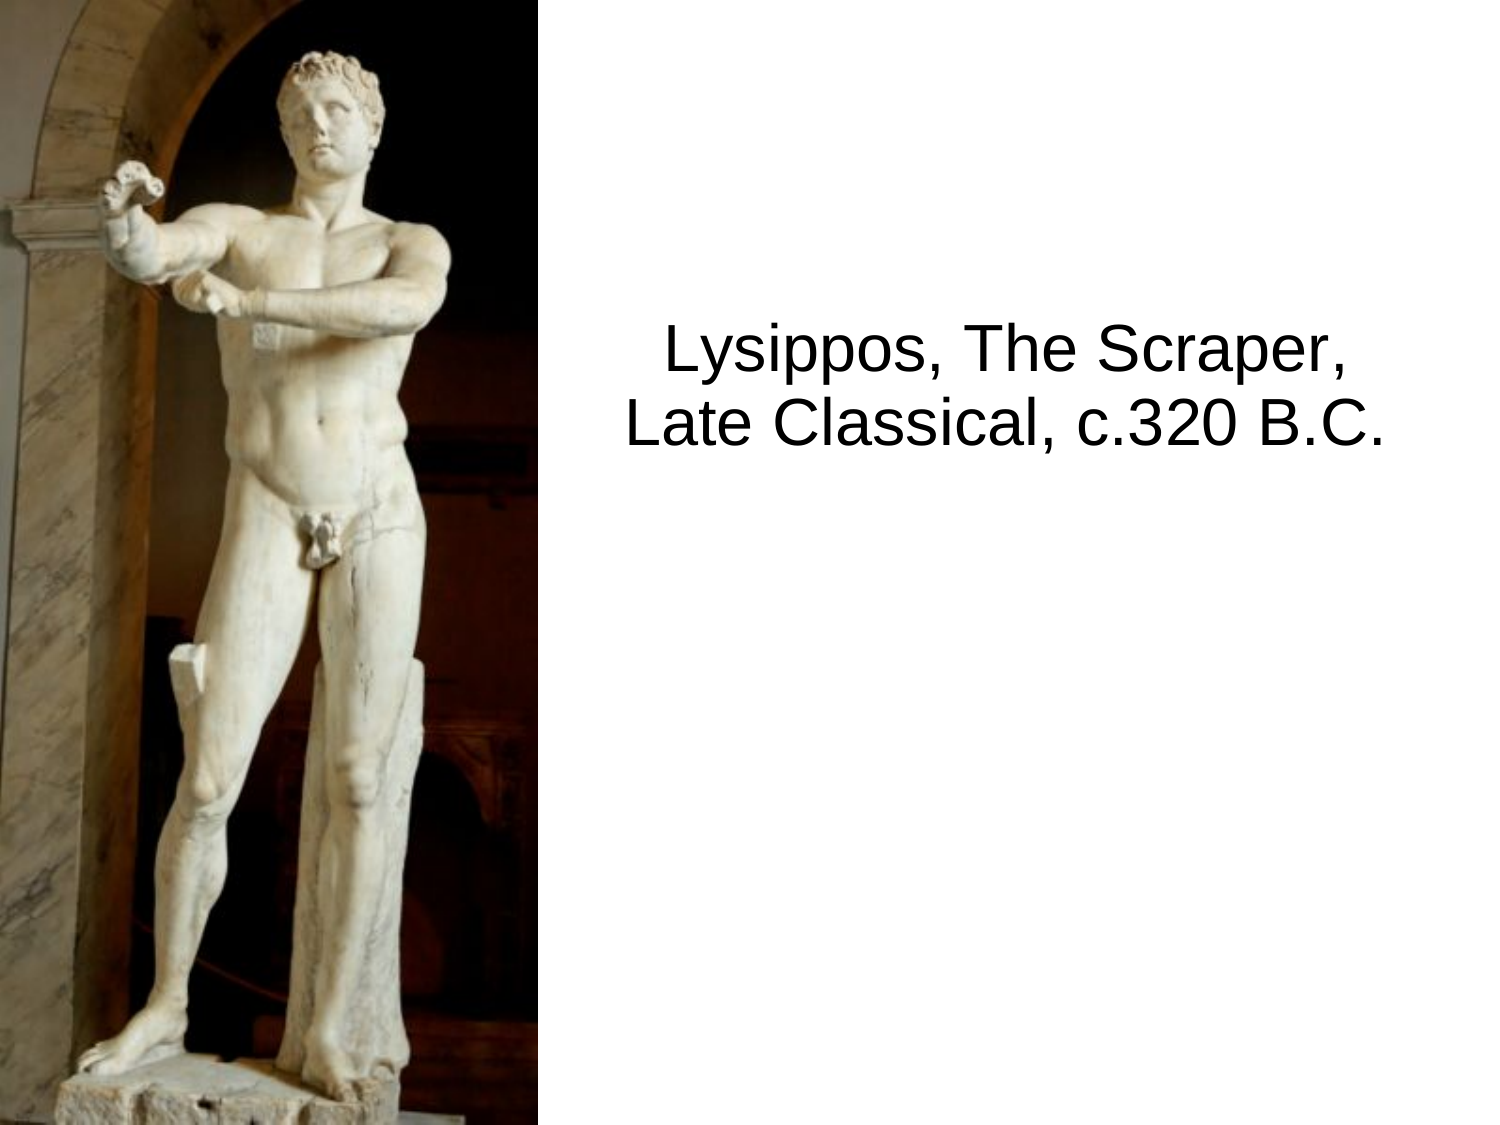

# Lysippos, The Scraper, Late Classical, c.320 B.C.